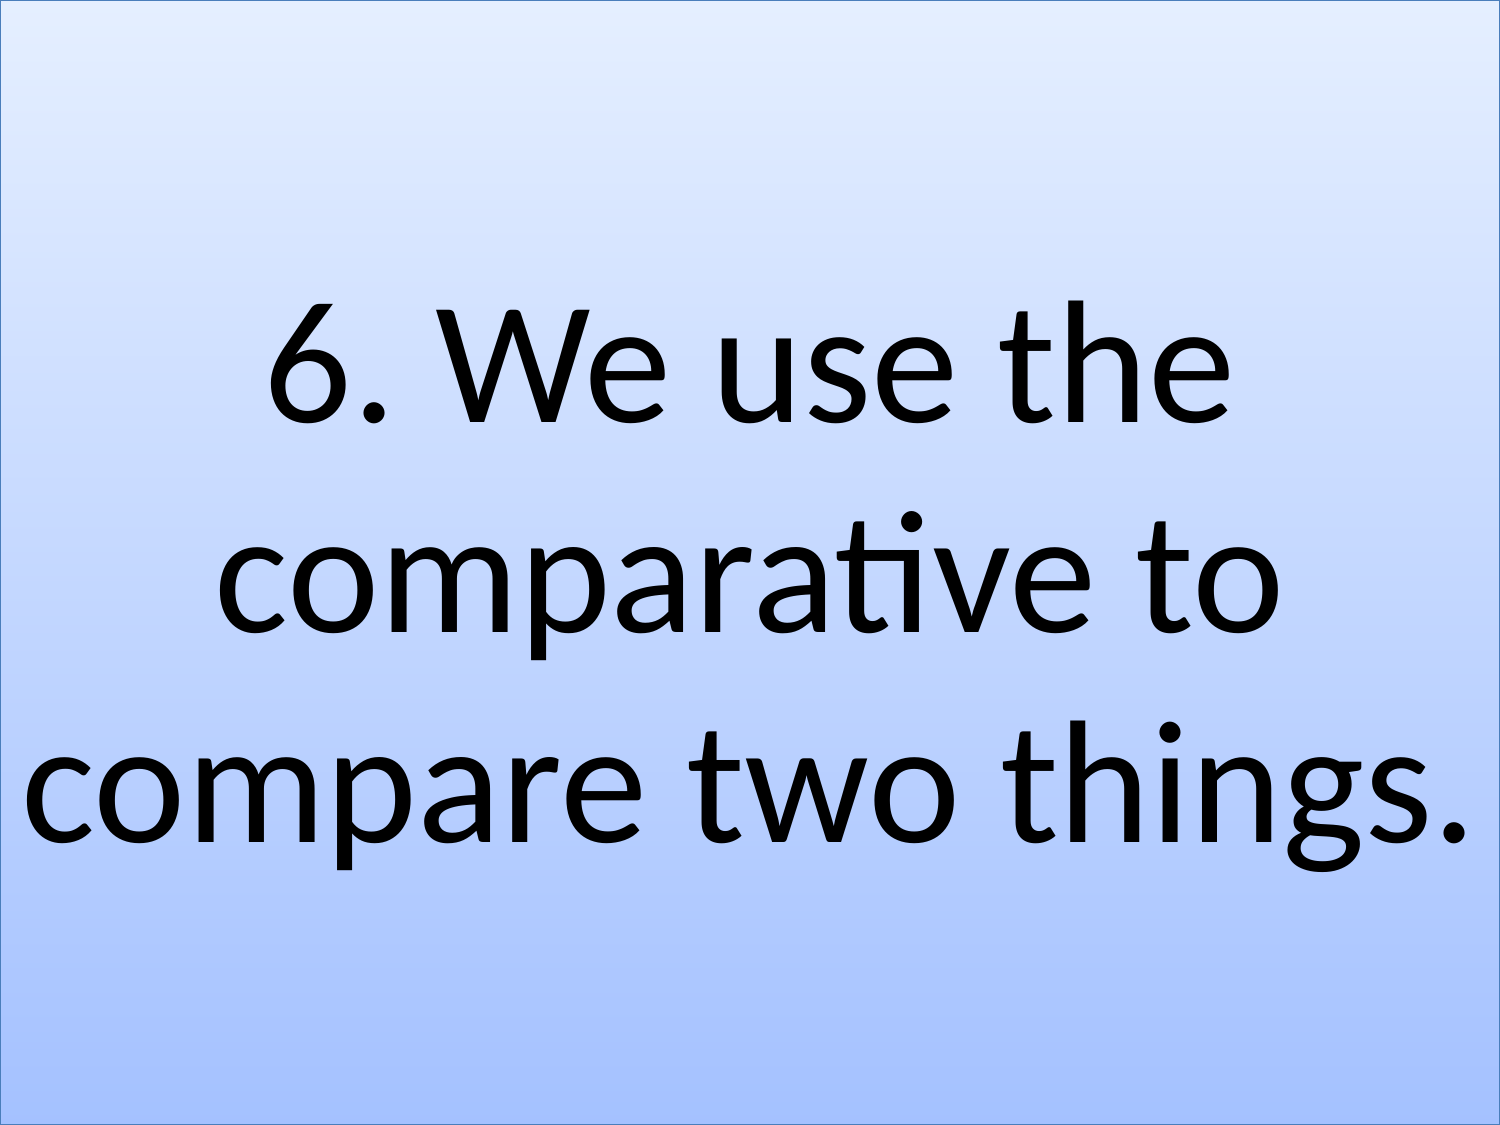

# 6. We use the comparative to compare two things.